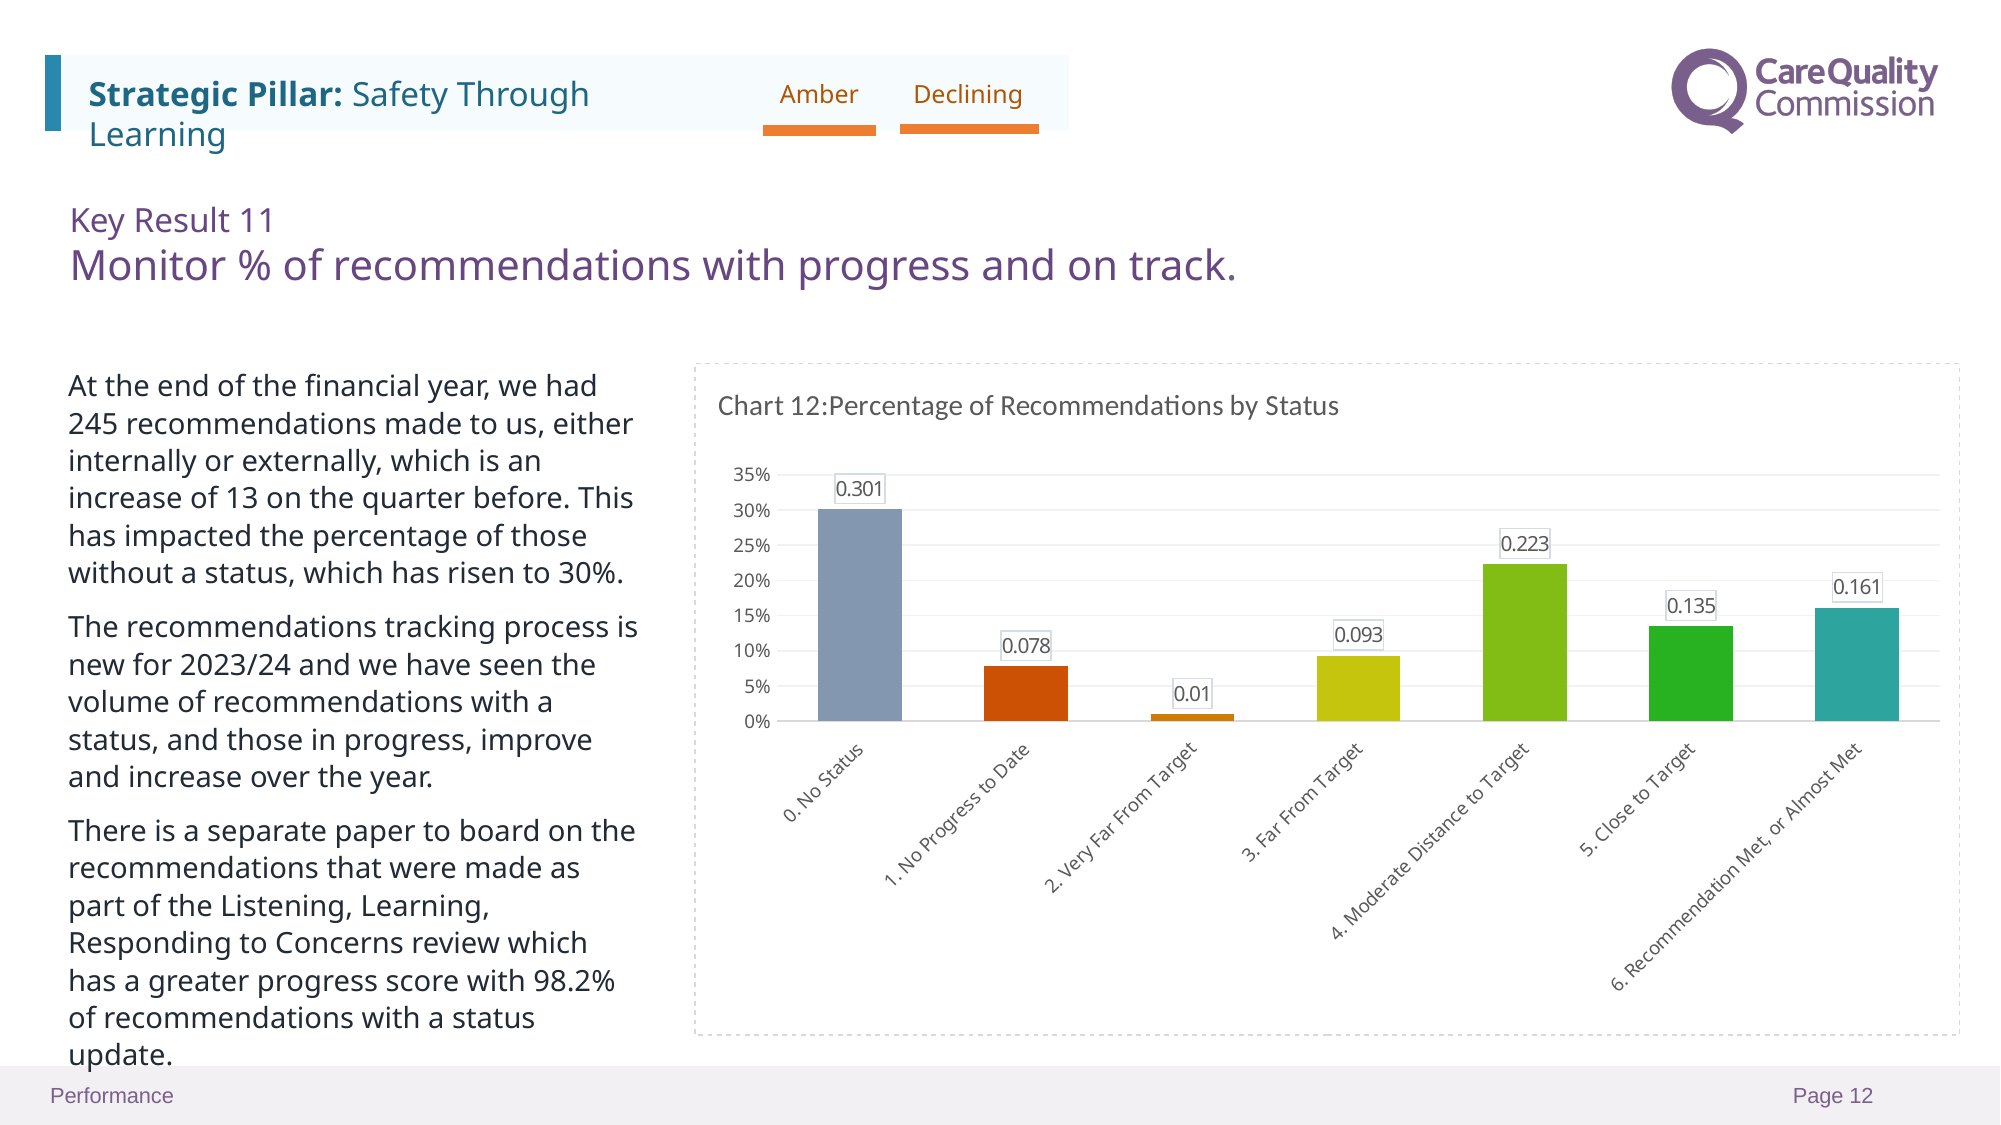

Strategic Pillar: Safety Through Learning
Amber
Declining
# Key Result 11
Monitor % of recommendations with progress and on track.
At the end of the financial year, we had 245 recommendations made to us, either internally or externally, which is an increase of 13 on the quarter before. This has impacted the percentage of those without a status, which has risen to 30%.
The recommendations tracking process is new for 2023/24 and we have seen the volume of recommendations with a status, and those in progress, improve and increase over the year.
There is a separate paper to board on the recommendations that were made as part of the Listening, Learning, Responding to Concerns review which has a greater progress score with 98.2% of recommendations with a status update.
### Chart: Chart 12:Percentage of Recommendations by Status
| Category | Series1 |
|---|---|
| 0. No Status | 0.301 |
| 1. No Progress to Date | 0.078 |
| 2. Very Far From Target | 0.01 |
| 3. Far From Target | 0.093 |
| 4. Moderate Distance to Target | 0.223 |
| 5. Close to Target | 0.135 |
| 6. Recommendation Met, or Almost Met | 0.161 |
Performance
Page 12